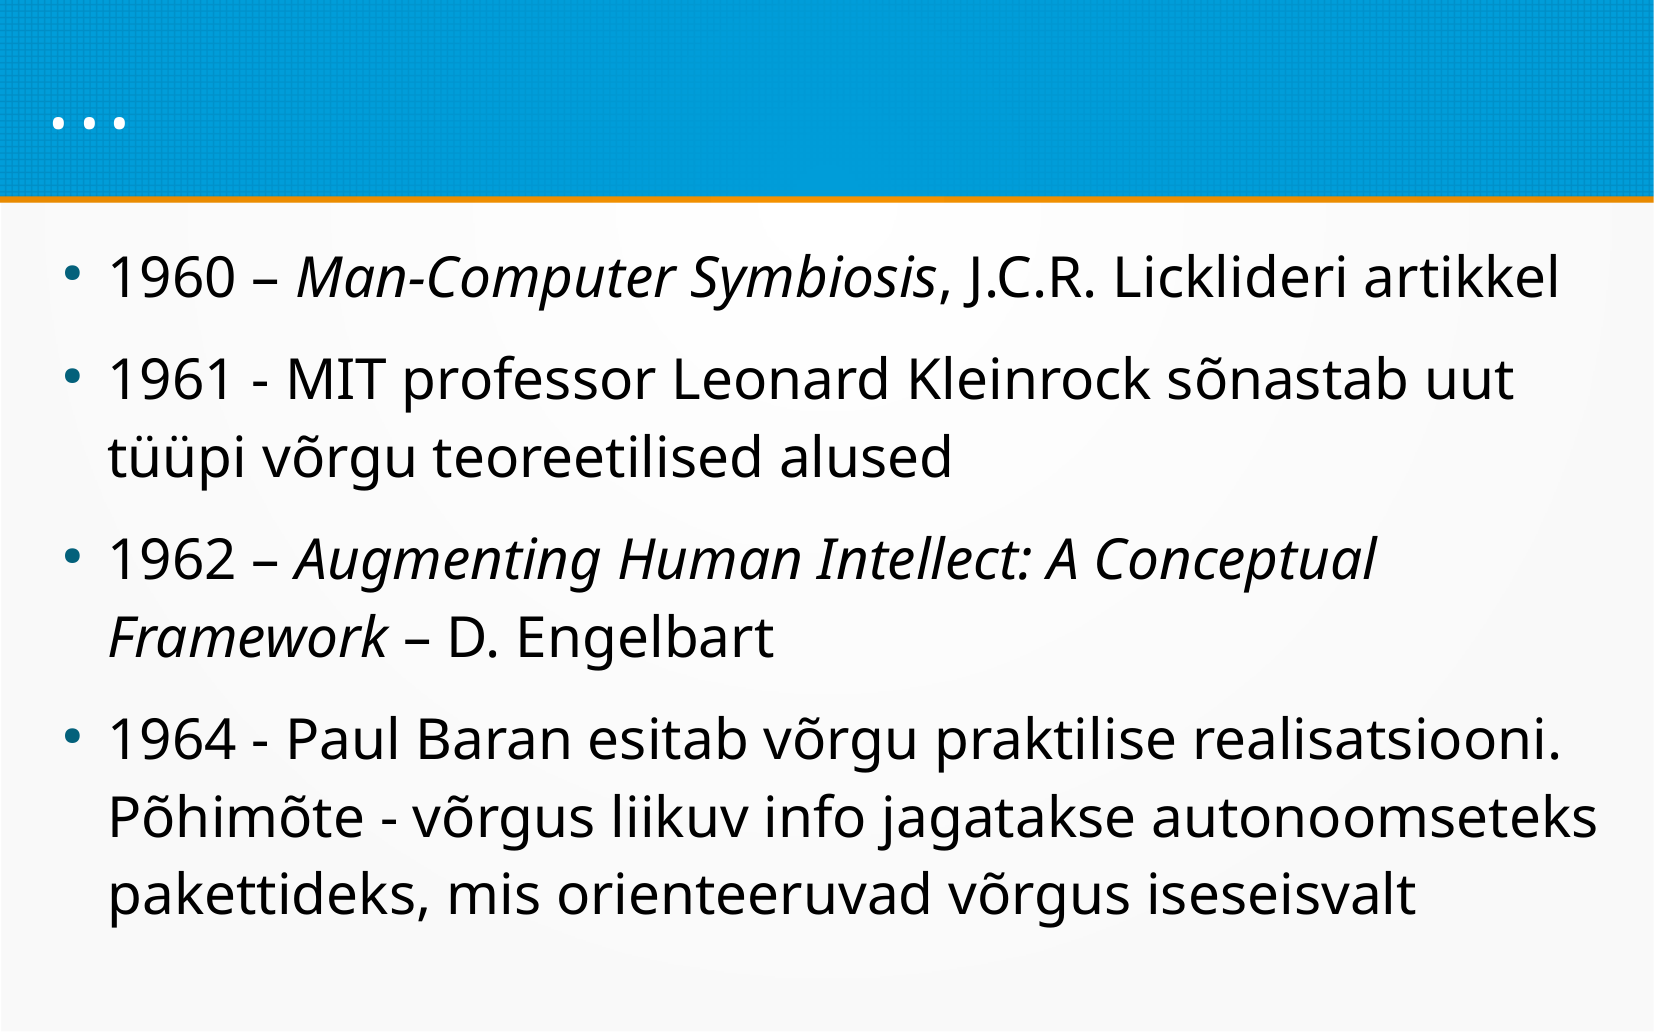

# ...
1960 – Man-Computer Symbiosis, J.C.R. Licklideri artikkel
1961 - MIT professor Leonard Kleinrock sõnastab uut tüüpi võrgu teoreetilised alused
1962 – Augmenting Human Intellect: A Conceptual Framework – D. Engelbart
1964 - Paul Baran esitab võrgu praktilise realisatsiooni. Põhimõte - võrgus liikuv info jagatakse autonoomseteks pakettideks, mis orienteeruvad võrgus iseseisvalt